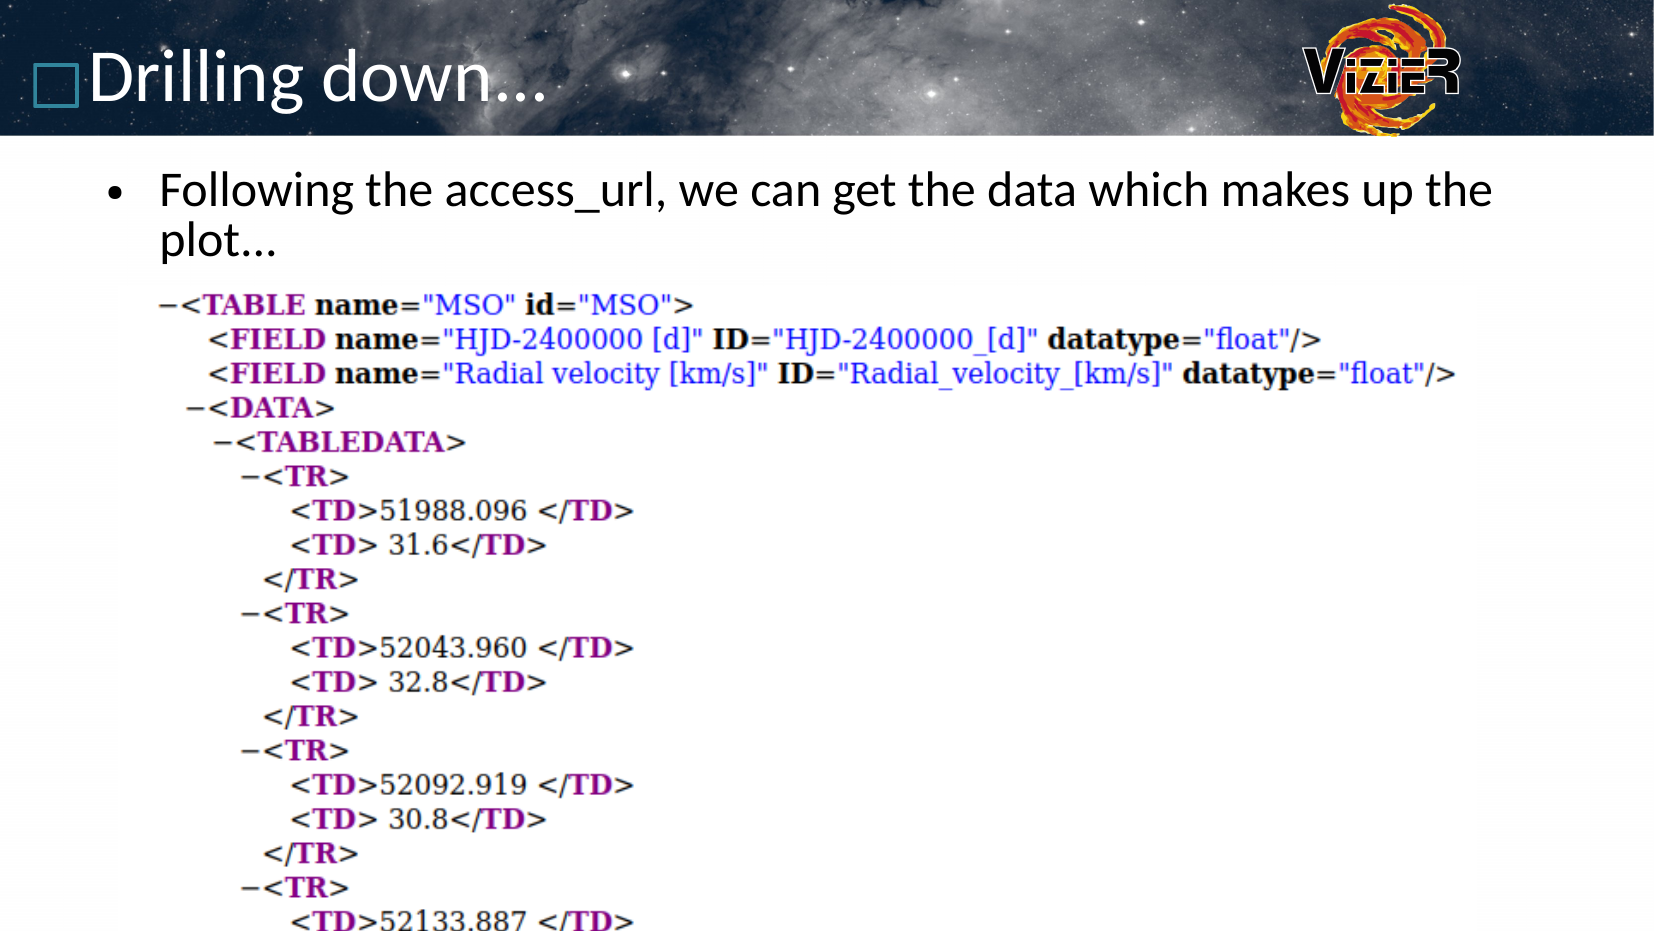

# Drilling down...
Following the access_url, we can get the data which makes up the plot...
IVOA 2024, Malta - DOI status for VizieR catalogue